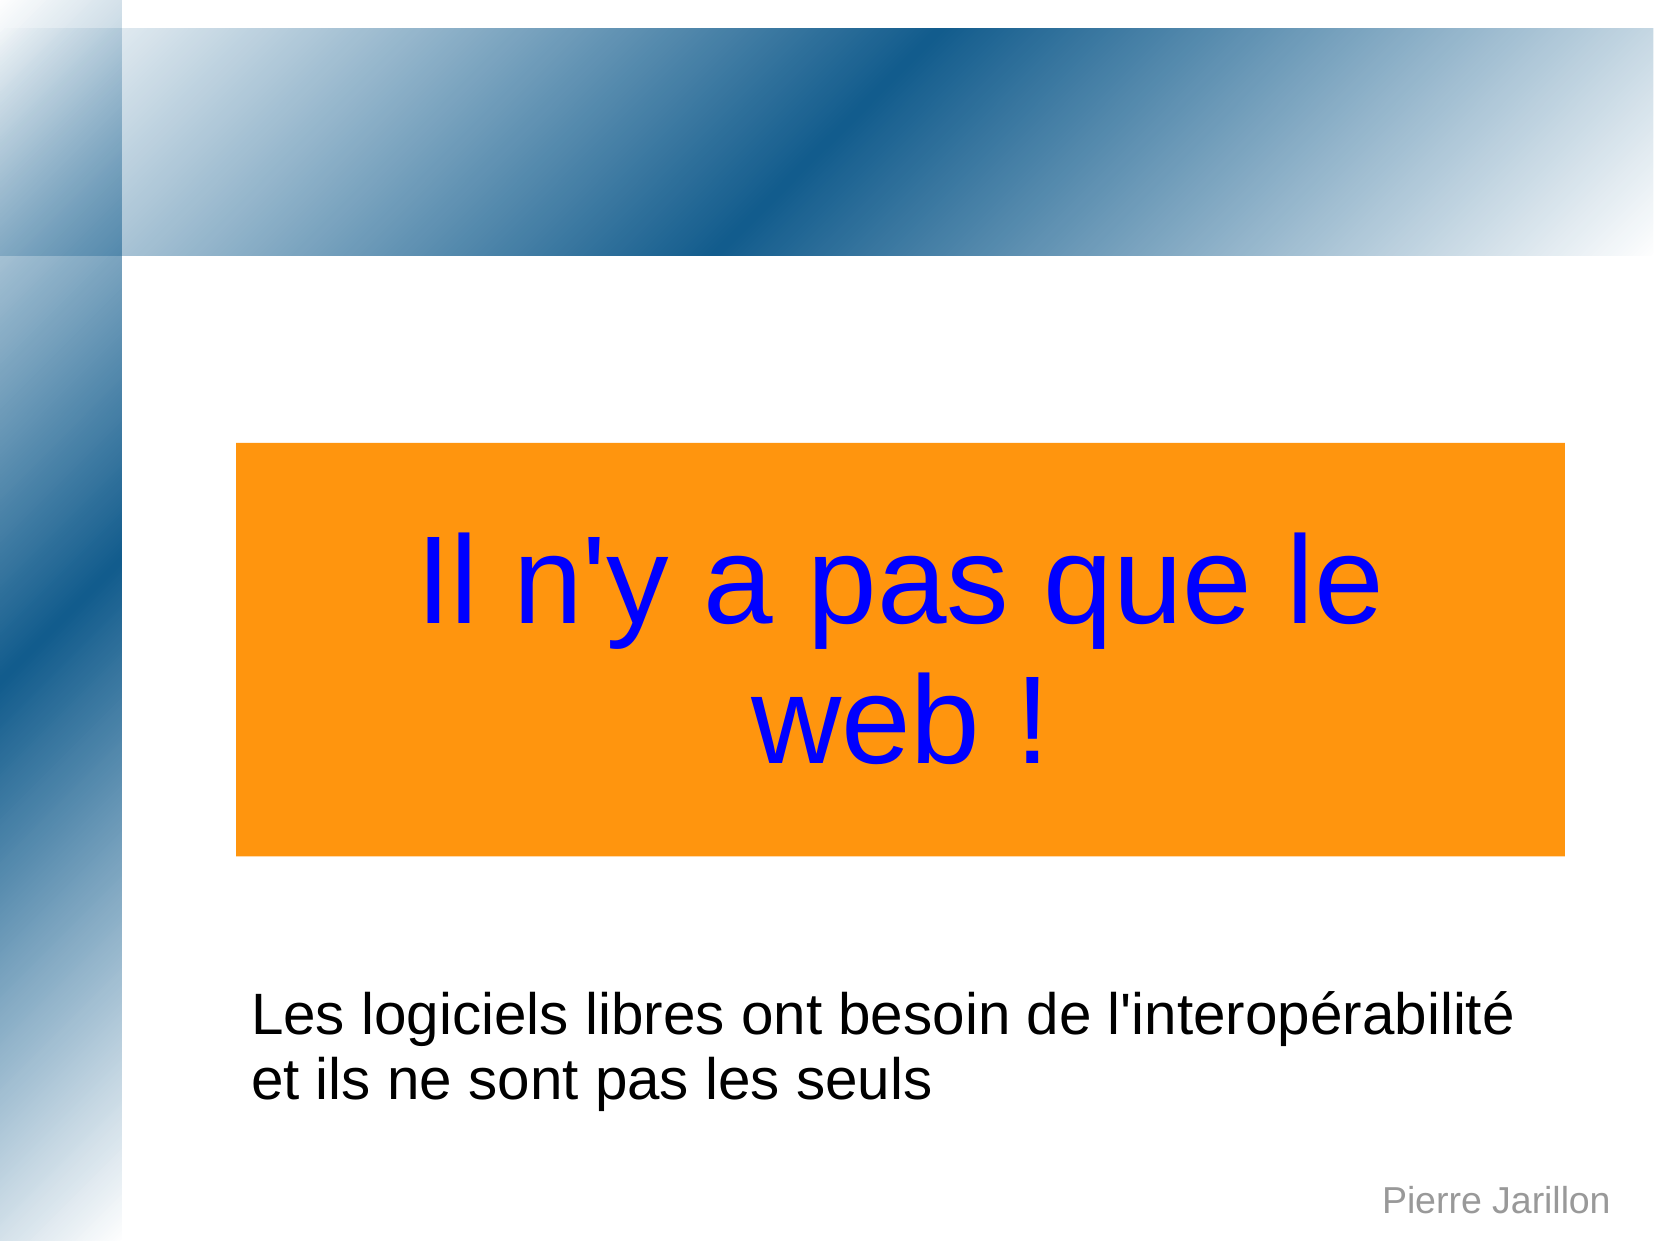

Il n'y a pas que le web !
Les logiciels libres ont besoin de l'interopérabilité
et ils ne sont pas les seuls